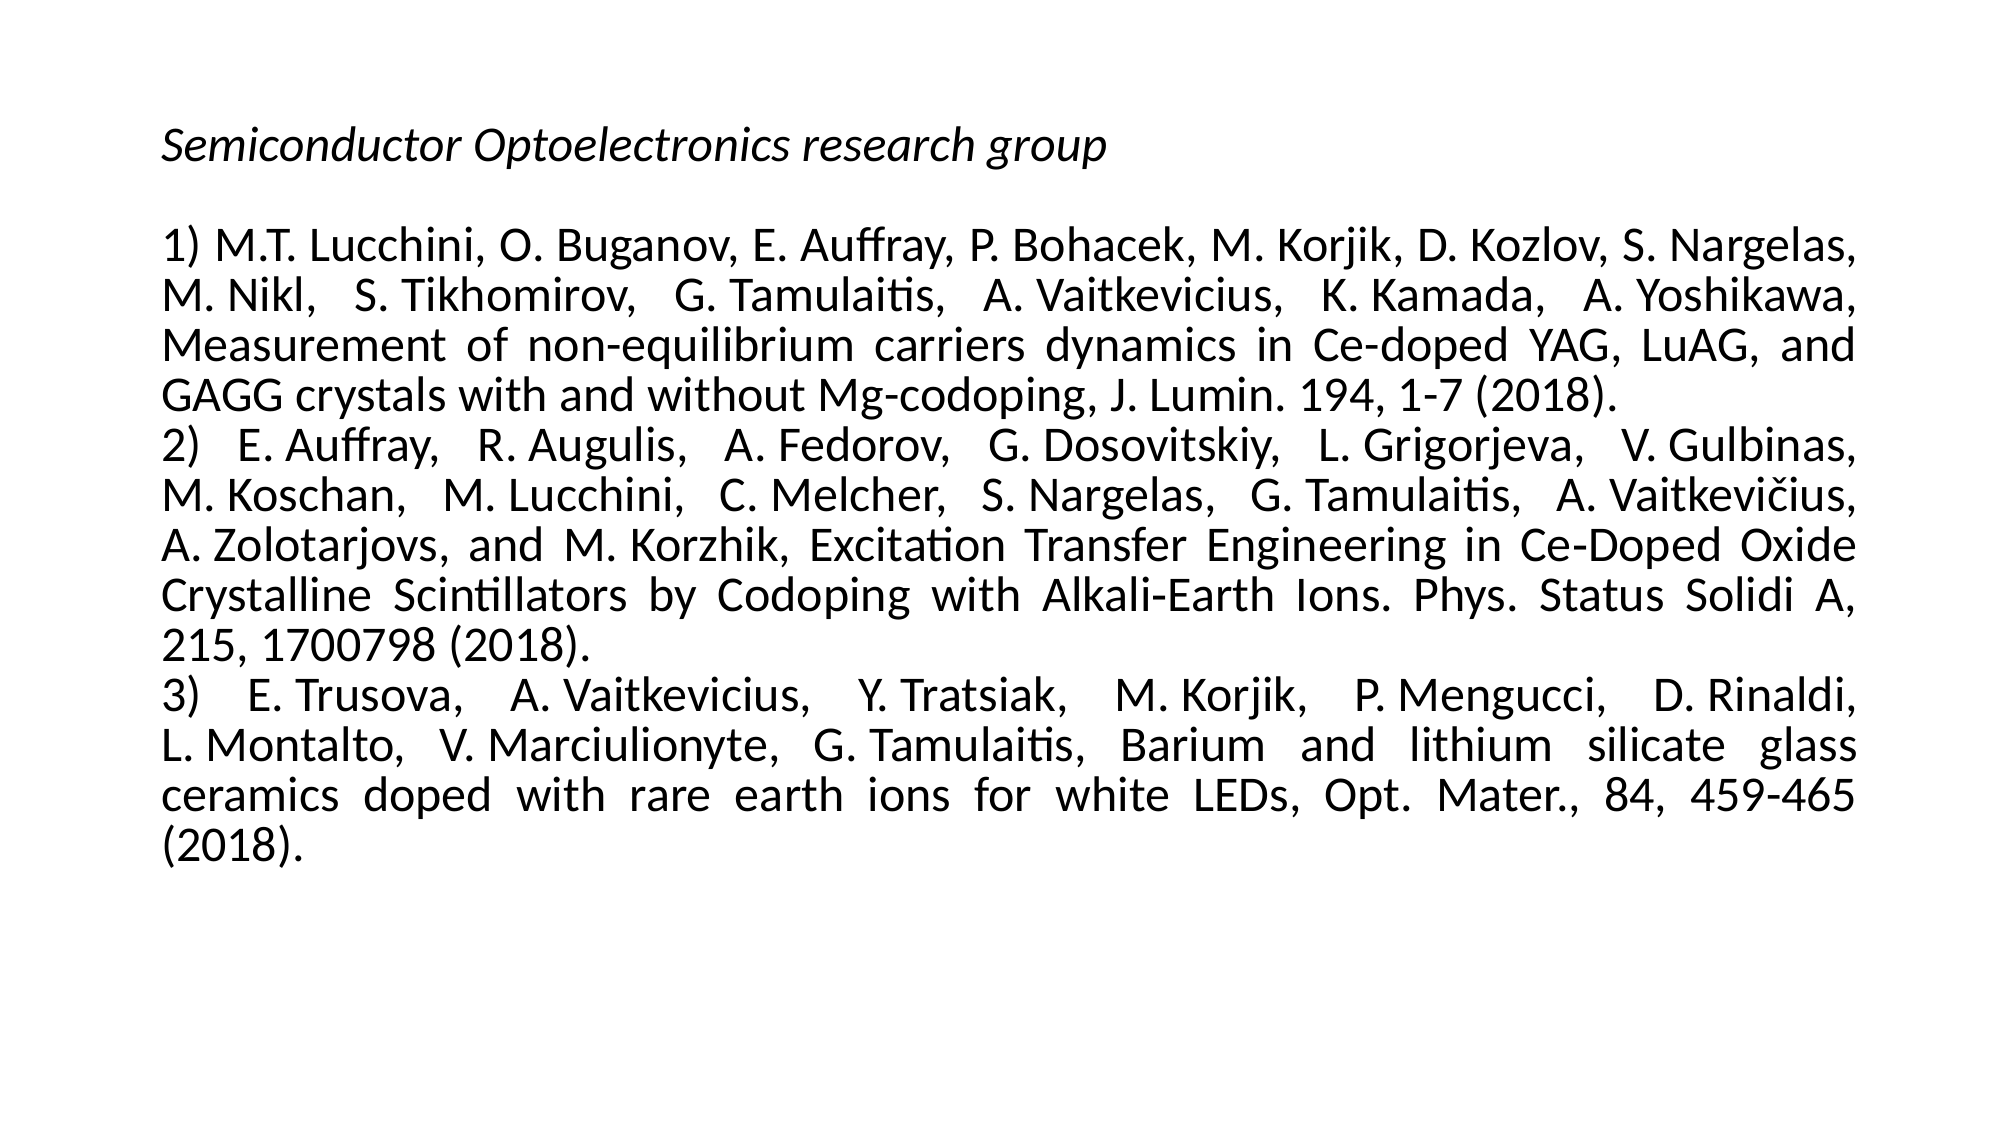

Semiconductor Optoelectronics research group
 M.T. Lucchini, O. Buganov, E. Auffray, P. Bohacek, M. Korjik, D. Kozlov, S. Nargelas, M. Nikl, S. Tikhomirov, G. Tamulaitis, A. Vaitkevicius, K. Kamada, A. Yoshikawa, Measurement of non-equilibrium carriers dynamics in Ce-doped YAG, LuAG, and GAGG crystals with and without Mg-codoping, J. Lumin. 194, 1-7 (2018).
 E. Auffray, R. Augulis, A. Fedorov, G. Dosovitskiy, L. Grigorjeva, V. Gulbinas, M. Koschan, M. Lucchini, C. Melcher, S. Nargelas, G. Tamulaitis, A. Vaitkevičius, A. Zolotarjovs, and M. Korzhik, Excitation Transfer Engineering in Ce‐Doped Oxide Crystalline Scintillators by Codoping with Alkali‐Earth Ions. Phys. Status Solidi A, 215, 1700798 (2018).
 E. Trusova, A. Vaitkevicius, Y. Tratsiak, M. Korjik, P. Mengucci, D. Rinaldi, L. Montalto, V. Marciulionyte, G. Tamulaitis, Barium and lithium silicate glass ceramics doped with rare earth ions for white LEDs, Opt. Mater., 84, 459-465 (2018).